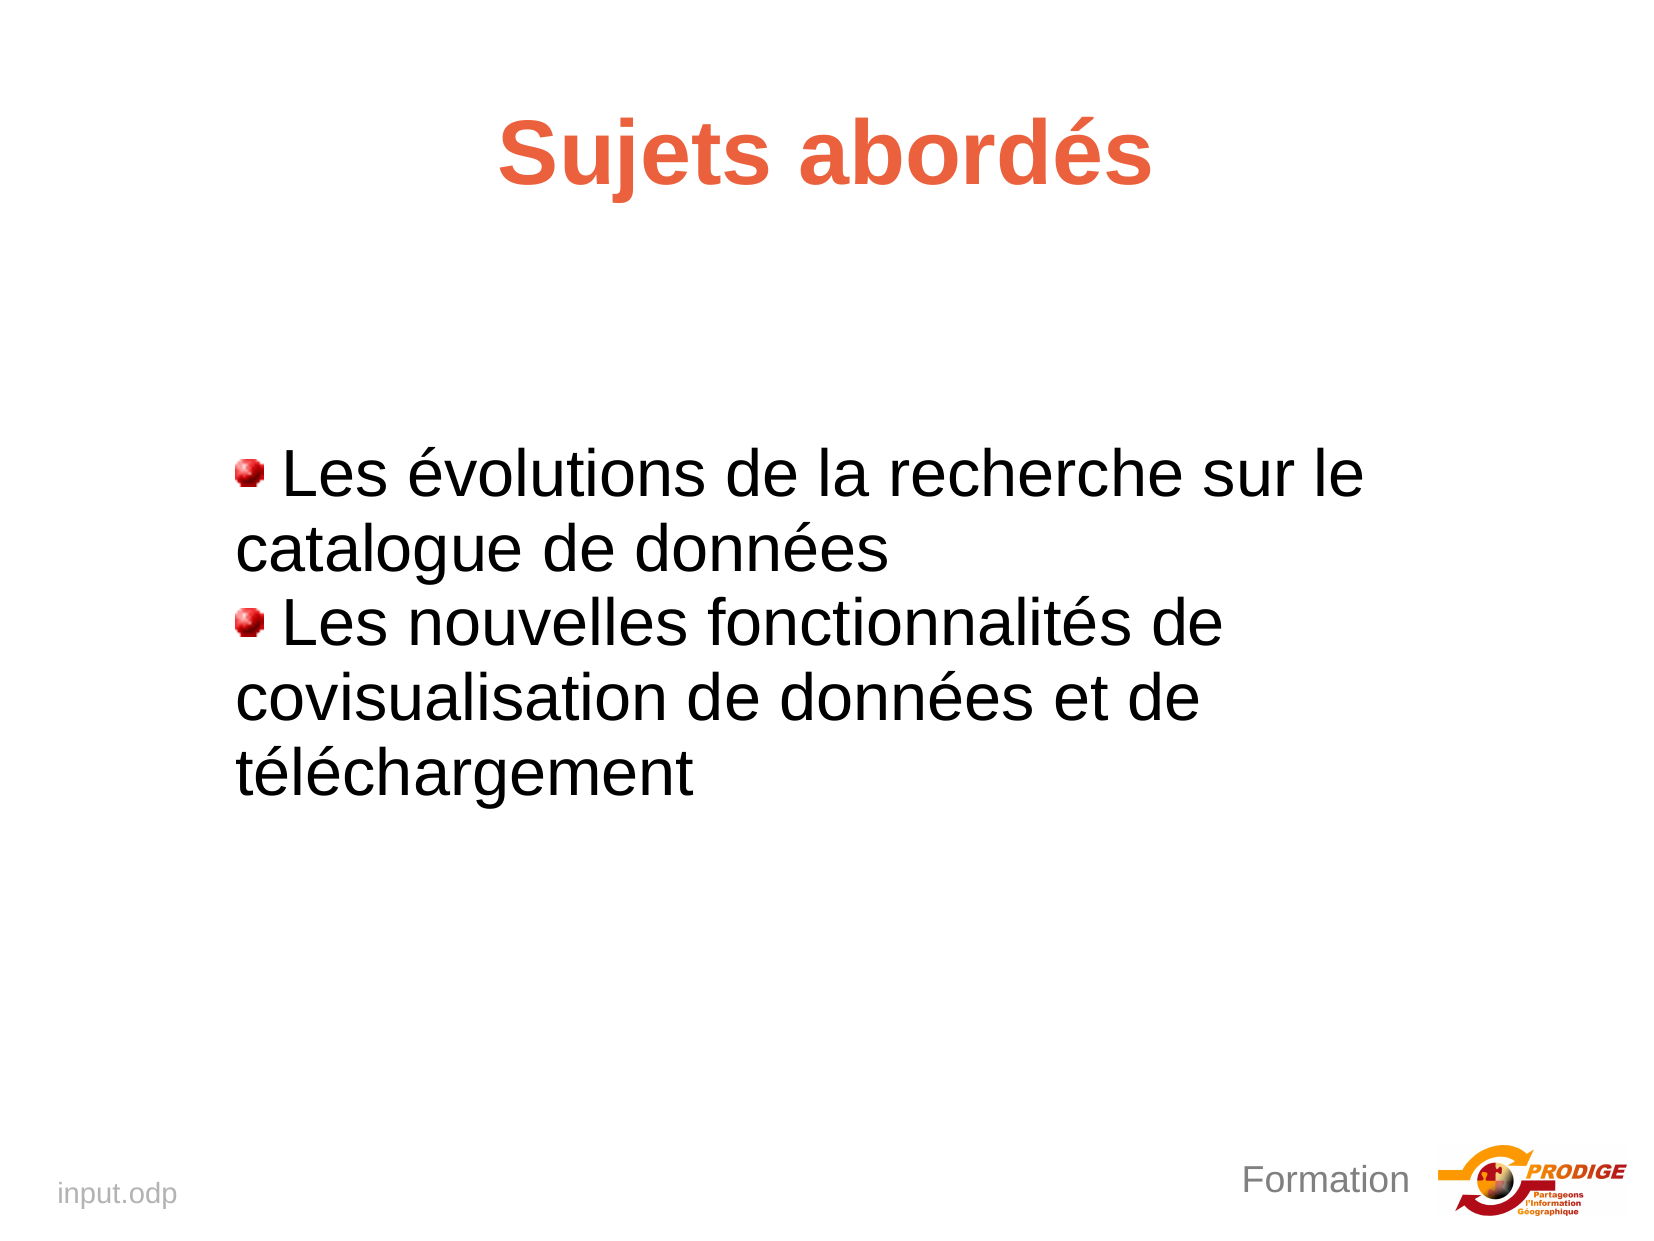

# Sujets abordés
 Les évolutions de la recherche sur le catalogue de données
 Les nouvelles fonctionnalités de covisualisation de données et de téléchargement